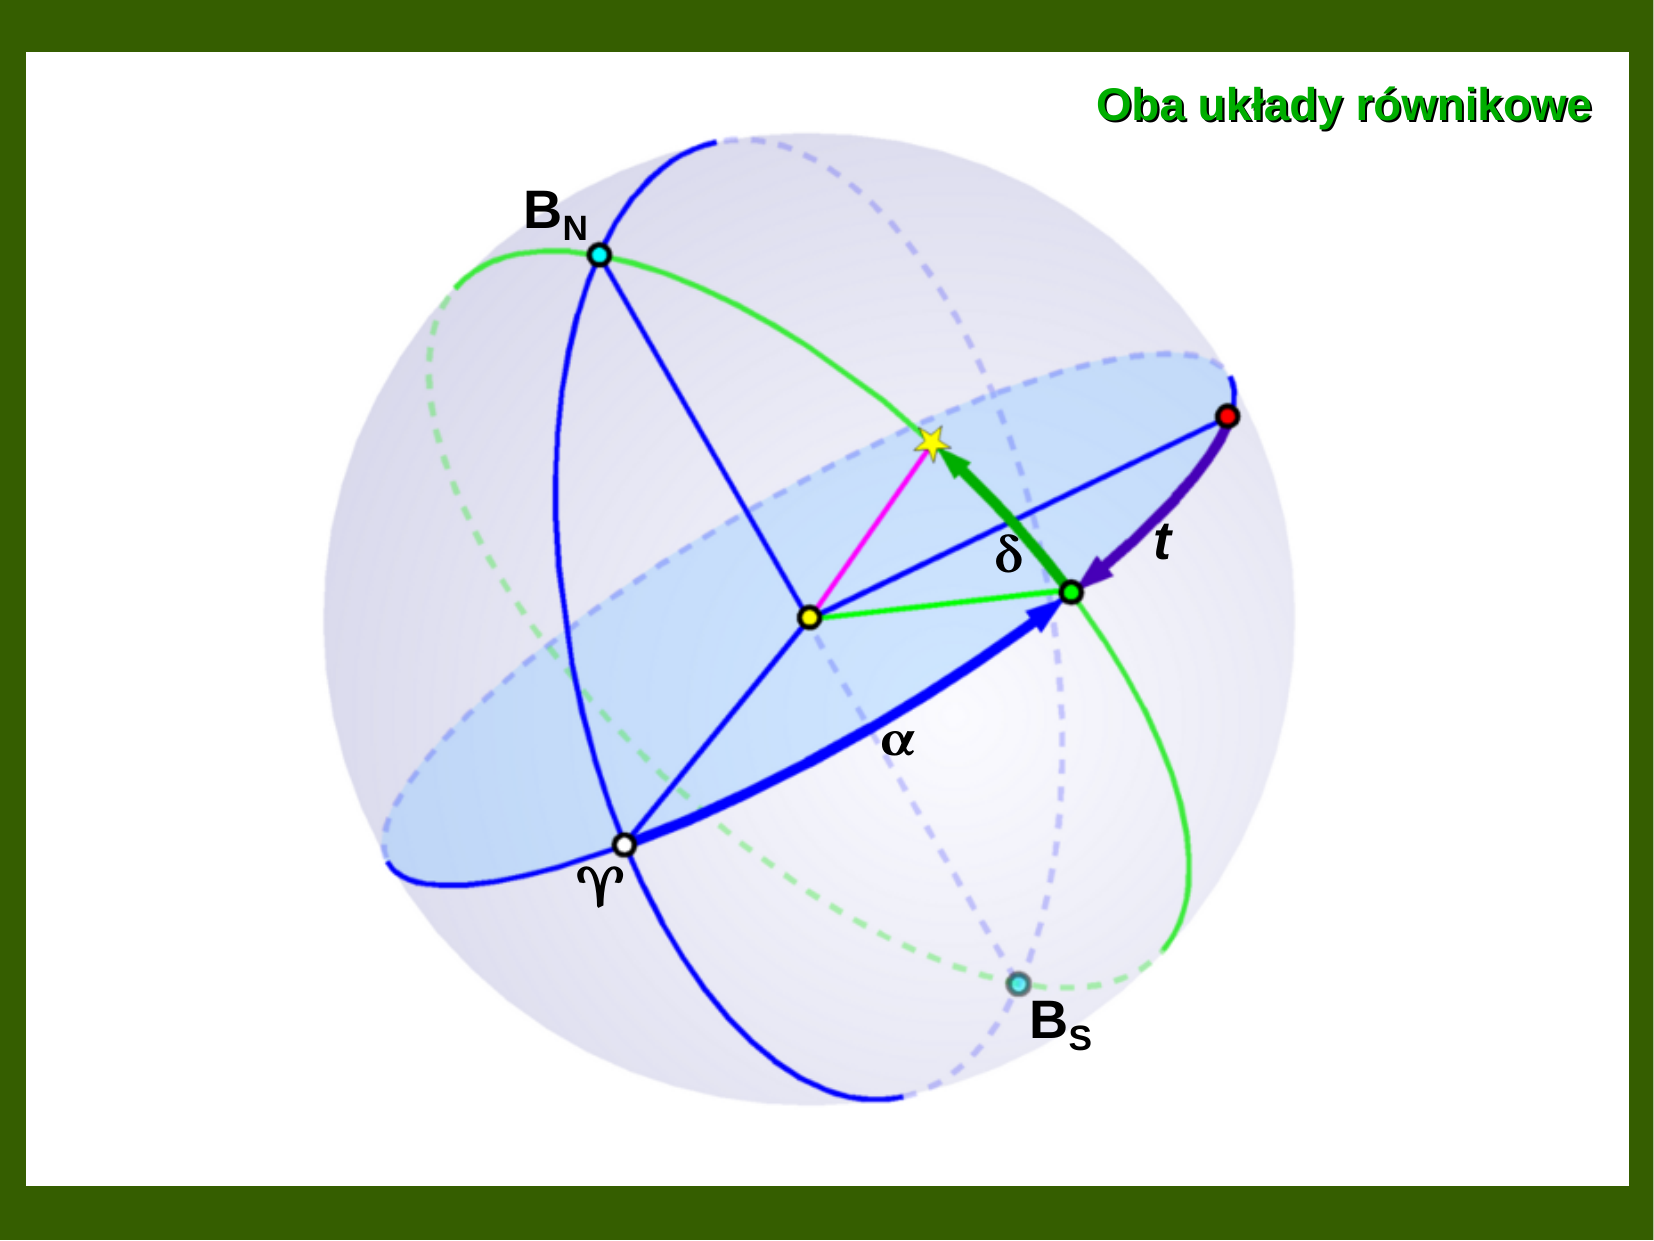

Oba układy równikowe
BN
t
δ
α
♈
BS